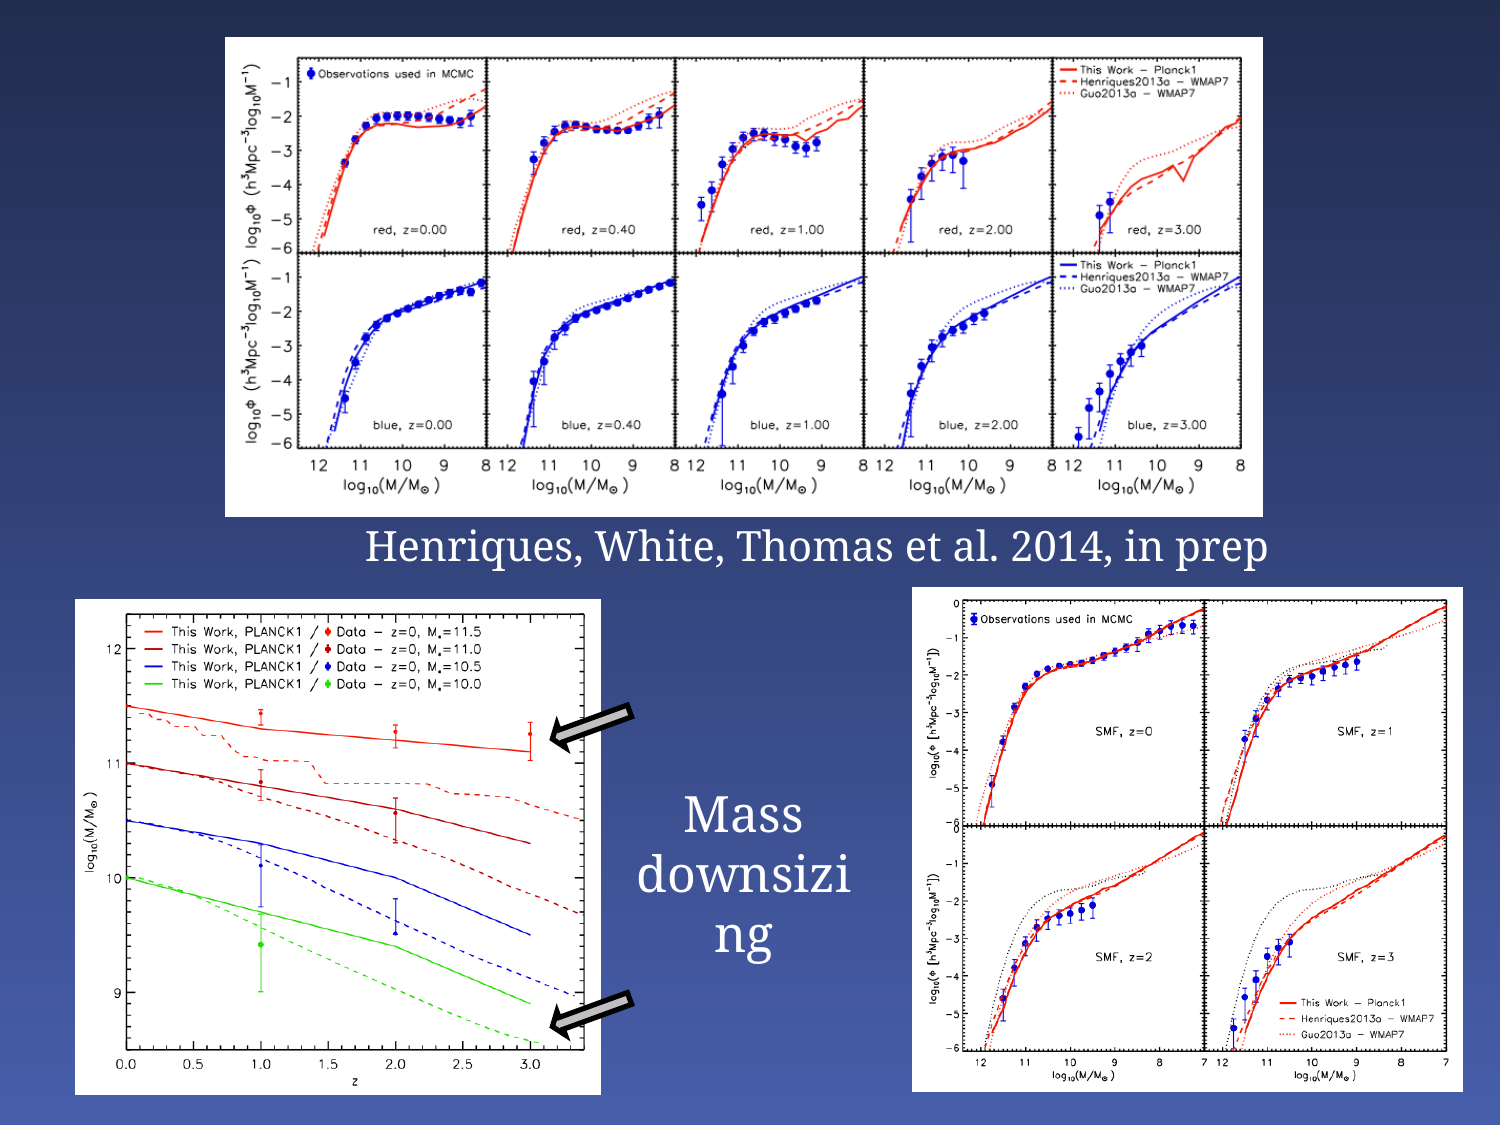

Henriques, White, Thomas et al. 2014, in prep
Mass downsizing